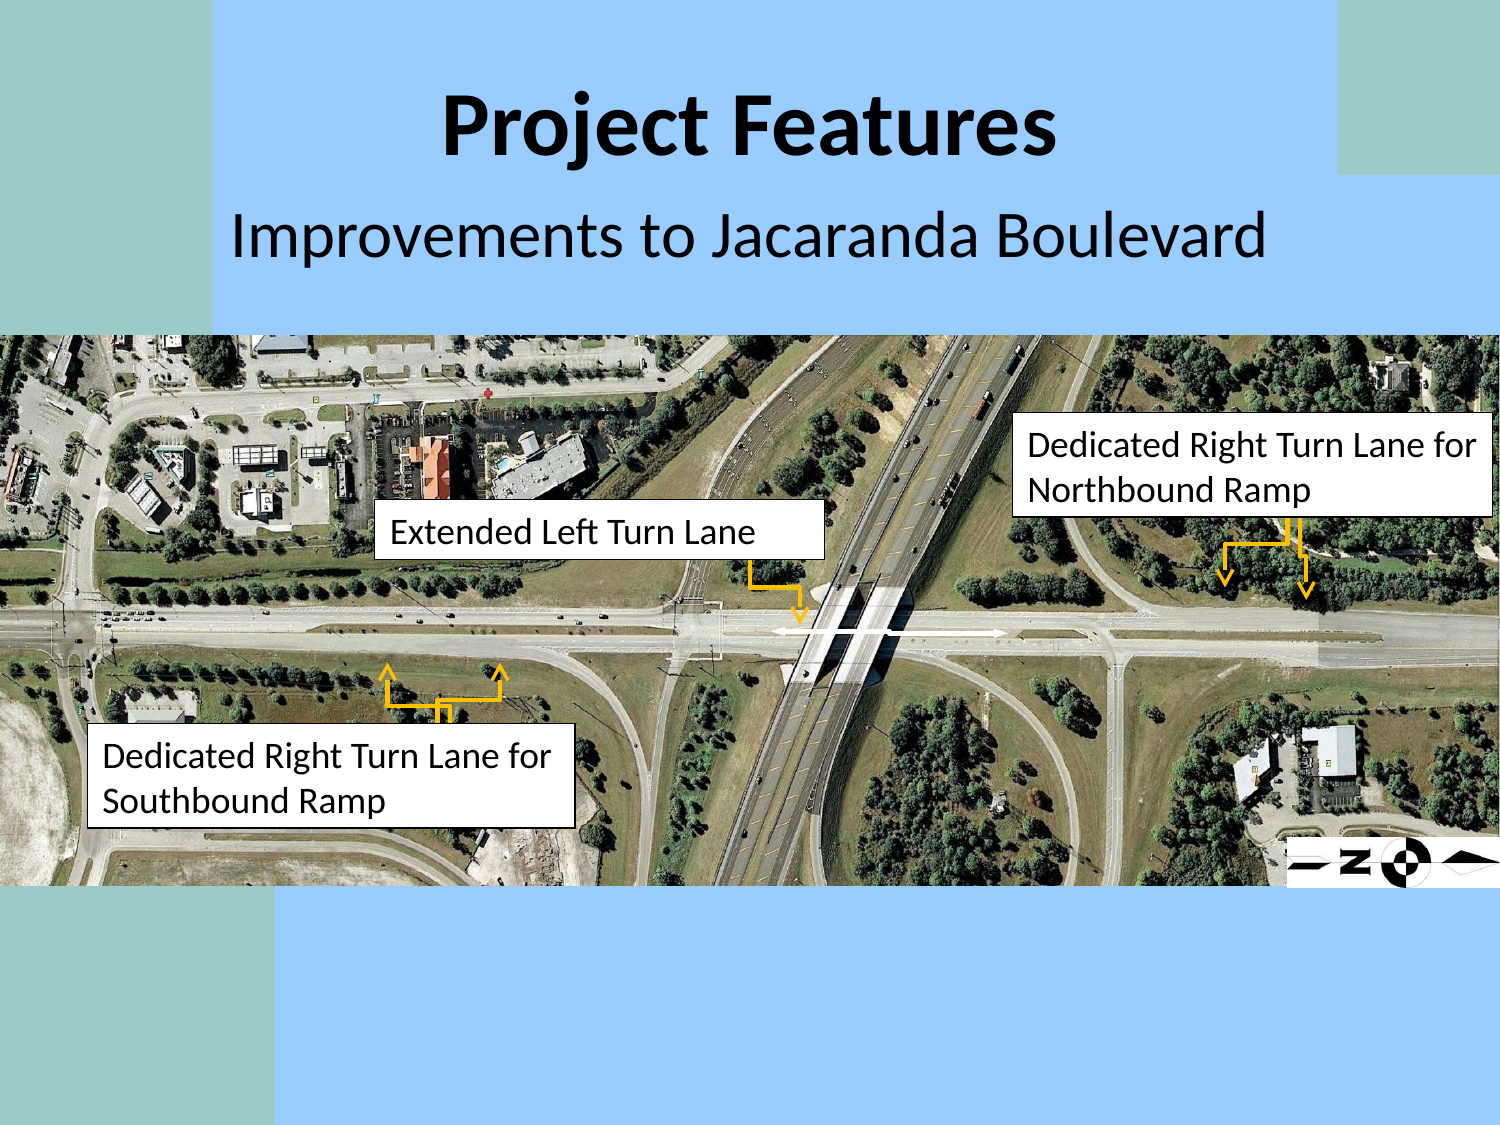

Project Features
Improvements to Jacaranda Boulevard
Dedicated Right Turn Lane for Northbound Ramp
Extended Left Turn Lane
Dedicated Right Turn Lane for Southbound Ramp